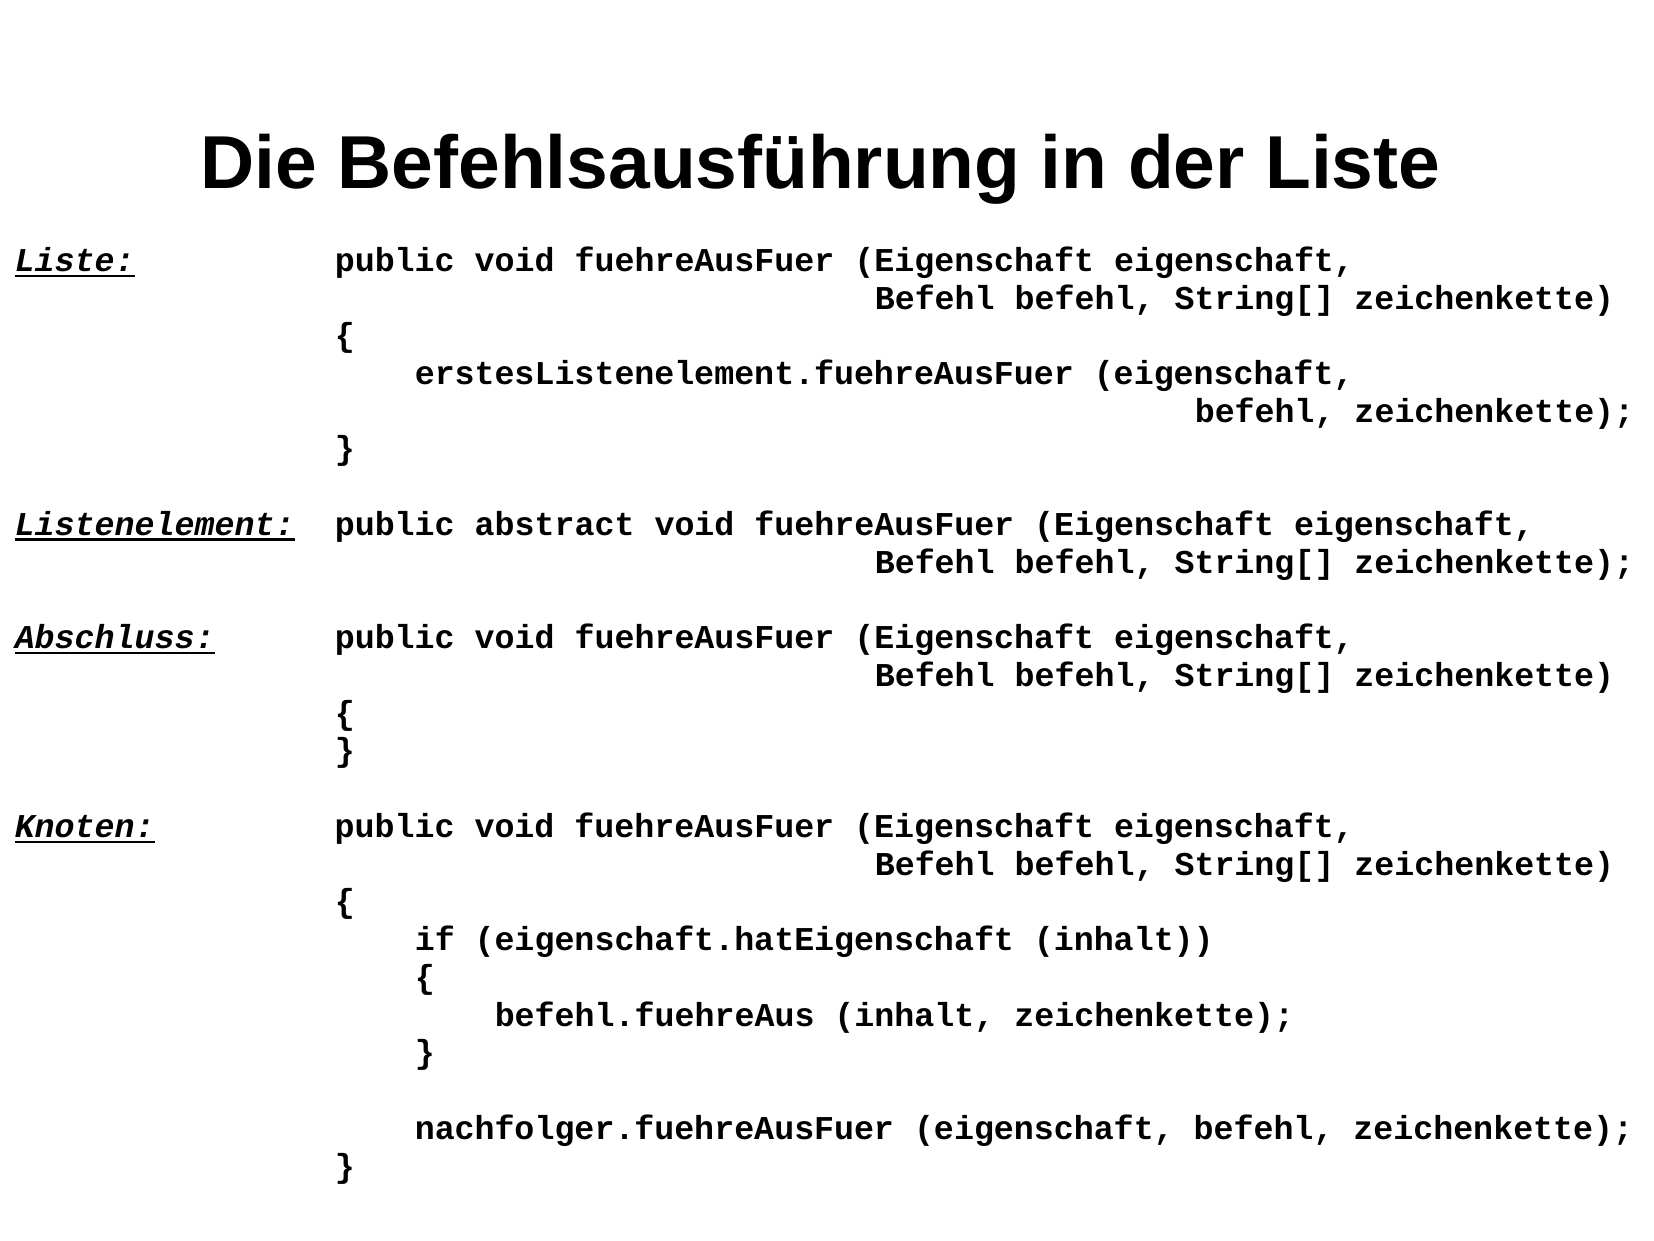

# Die Befehlsausführung in der Liste
Liste: public void fuehreAusFuer (Eigenschaft eigenschaft,
 Befehl befehl, String[] zeichenkette)
 {
 erstesListenelement.fuehreAusFuer (eigenschaft,
 befehl, zeichenkette);
 }
Listenelement: public abstract void fuehreAusFuer (Eigenschaft eigenschaft,
 Befehl befehl, String[] zeichenkette);
Abschluss: public void fuehreAusFuer (Eigenschaft eigenschaft,
 Befehl befehl, String[] zeichenkette)
 {
 }
Knoten: public void fuehreAusFuer (Eigenschaft eigenschaft,
 Befehl befehl, String[] zeichenkette)
 {
 if (eigenschaft.hatEigenschaft (inhalt))
 {
 befehl.fuehreAus (inhalt, zeichenkette);
 }
 nachfolger.fuehreAusFuer (eigenschaft, befehl, zeichenkette);
 }